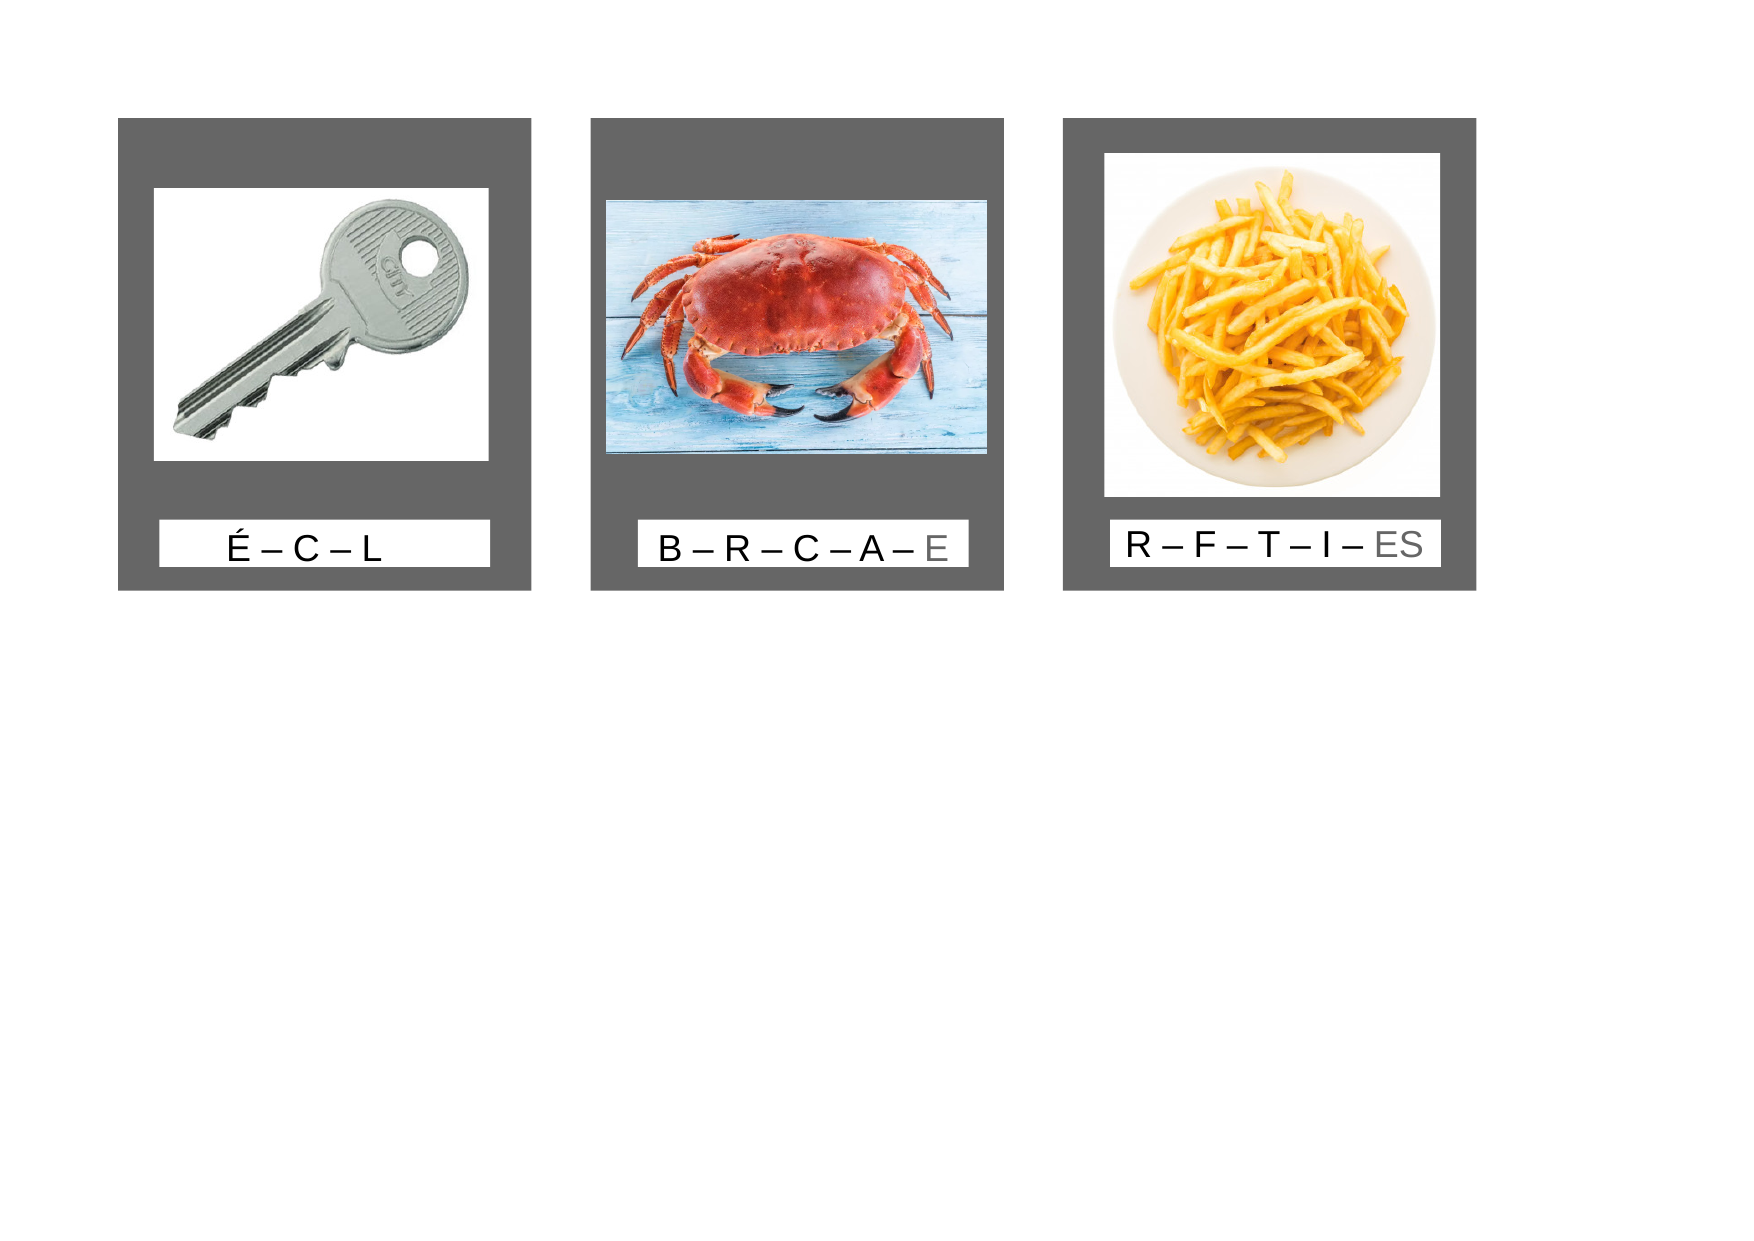

R – F – T – I – ES
É – C – L
B – R – C – A – E